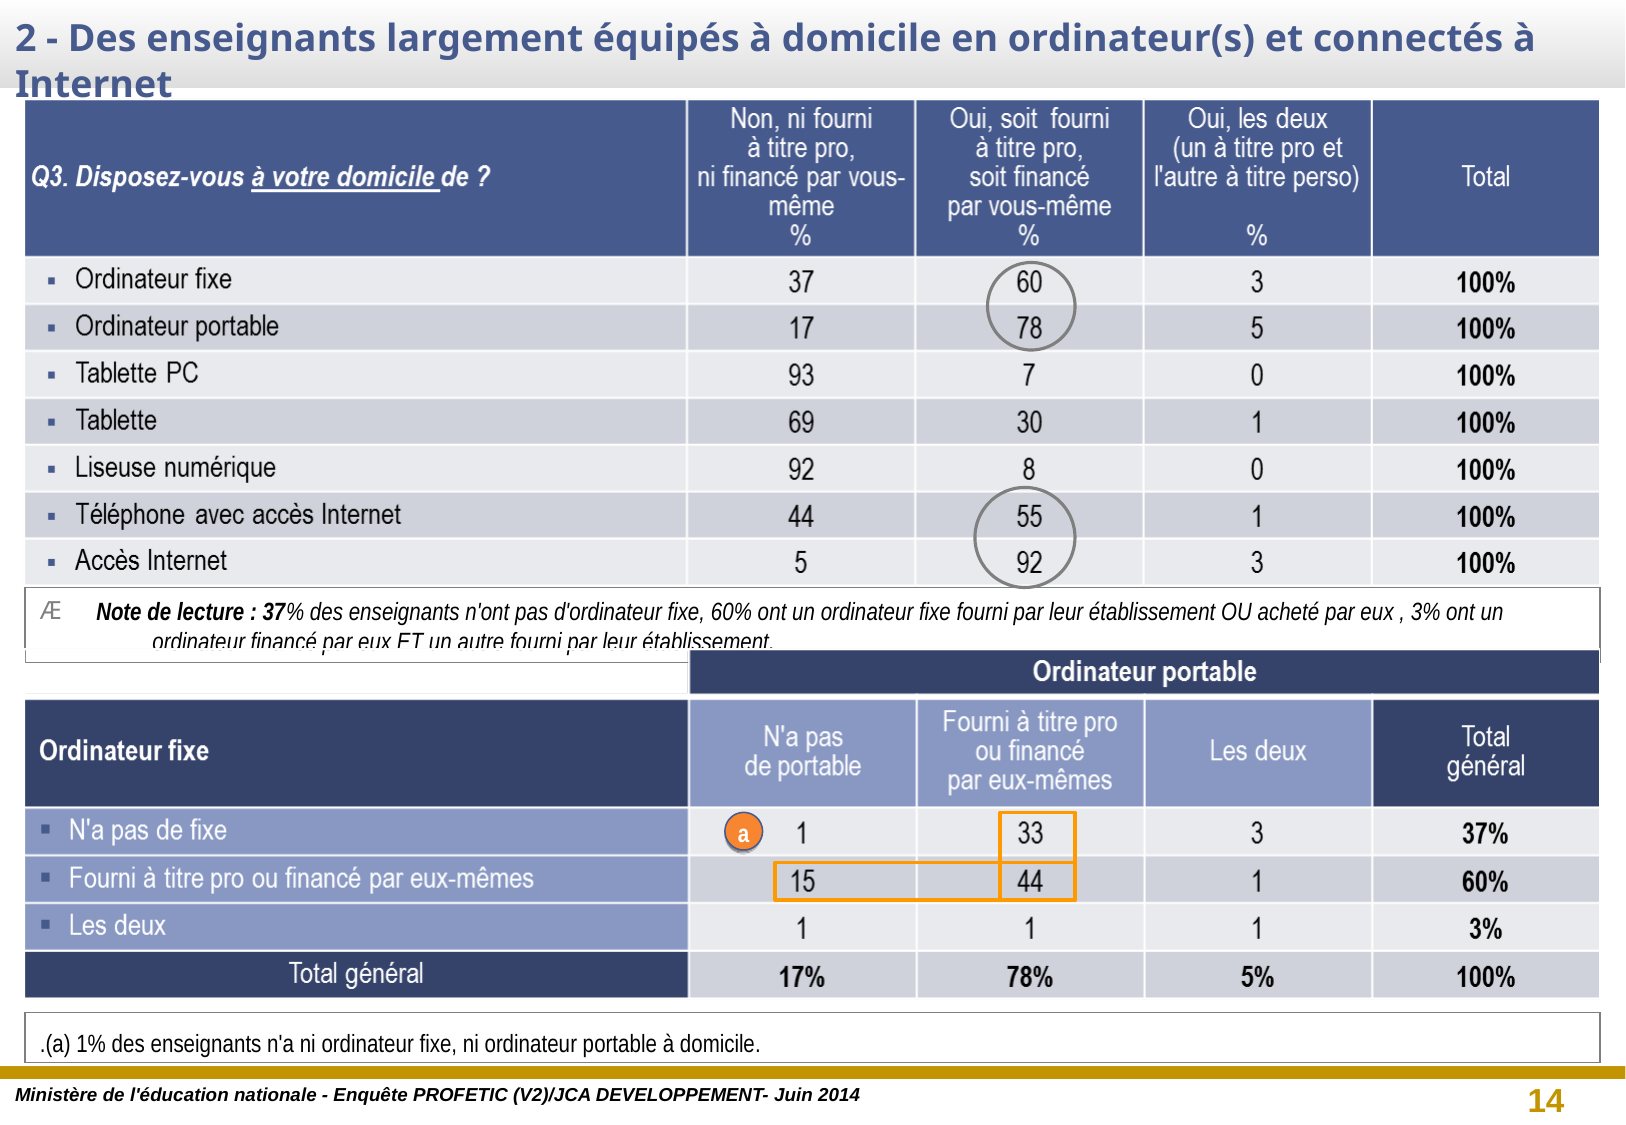

# 2 - Des enseignants largement équipés à domicile en ordinateur(s) et connectés à Internet
Note de lecture : 37% des enseignants n'ont pas d'ordinateur fixe, 60% ont un ordinateur fixe fourni par leur établissement OU acheté par eux , 3% ont un ordinateur financé par eux ET un autre fourni par leur établissement.
a
.(a) 1% des enseignants n'a ni ordinateur fixe, ni ordinateur portable à domicile.
13
Ministère de l'éducation nationale - Enquête PROFETIC (V2)/JCA DEVELOPPEMENT- Juin 2014